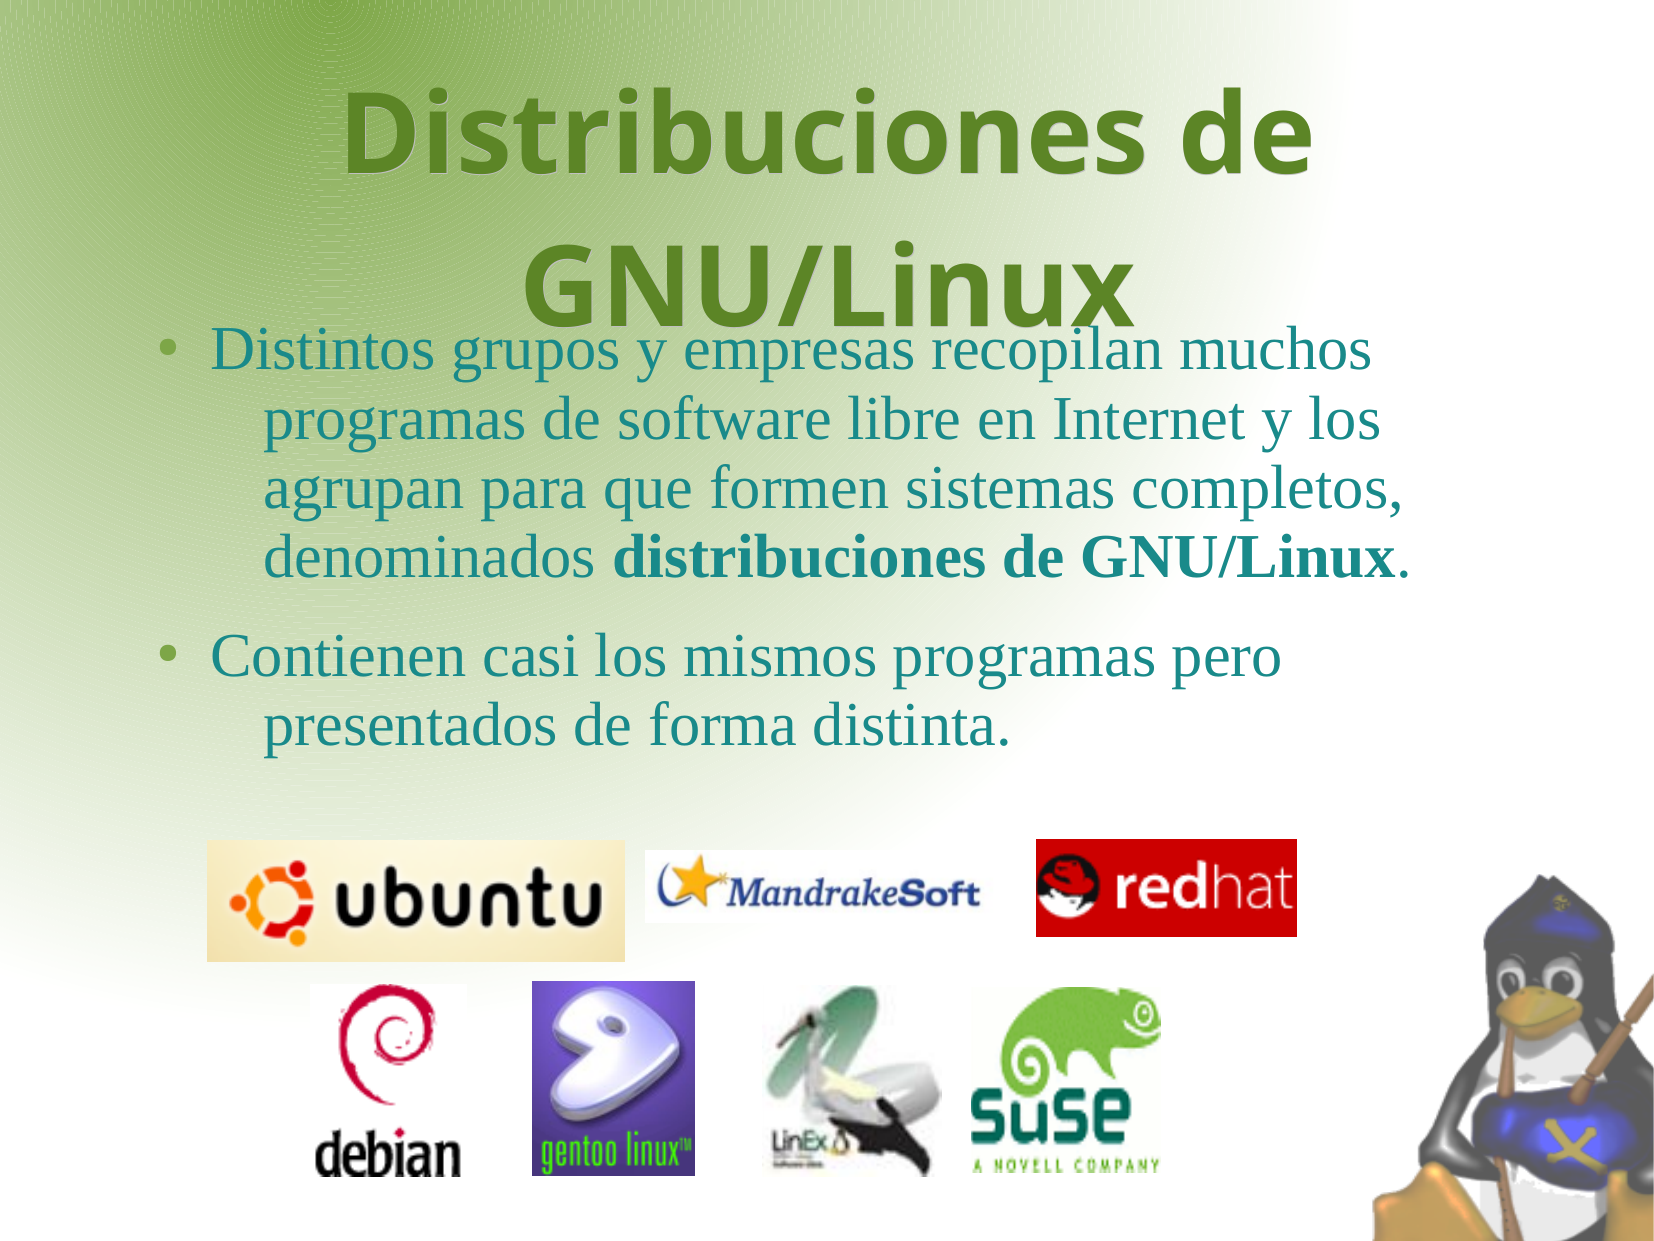

# Distribuciones de GNU/Linux
Distintos grupos y empresas recopilan muchos programas de software libre en Internet y los agrupan para que formen sistemas completos, denominados distribuciones de GNU/Linux.
Contienen casi los mismos programas pero presentados de forma distinta.